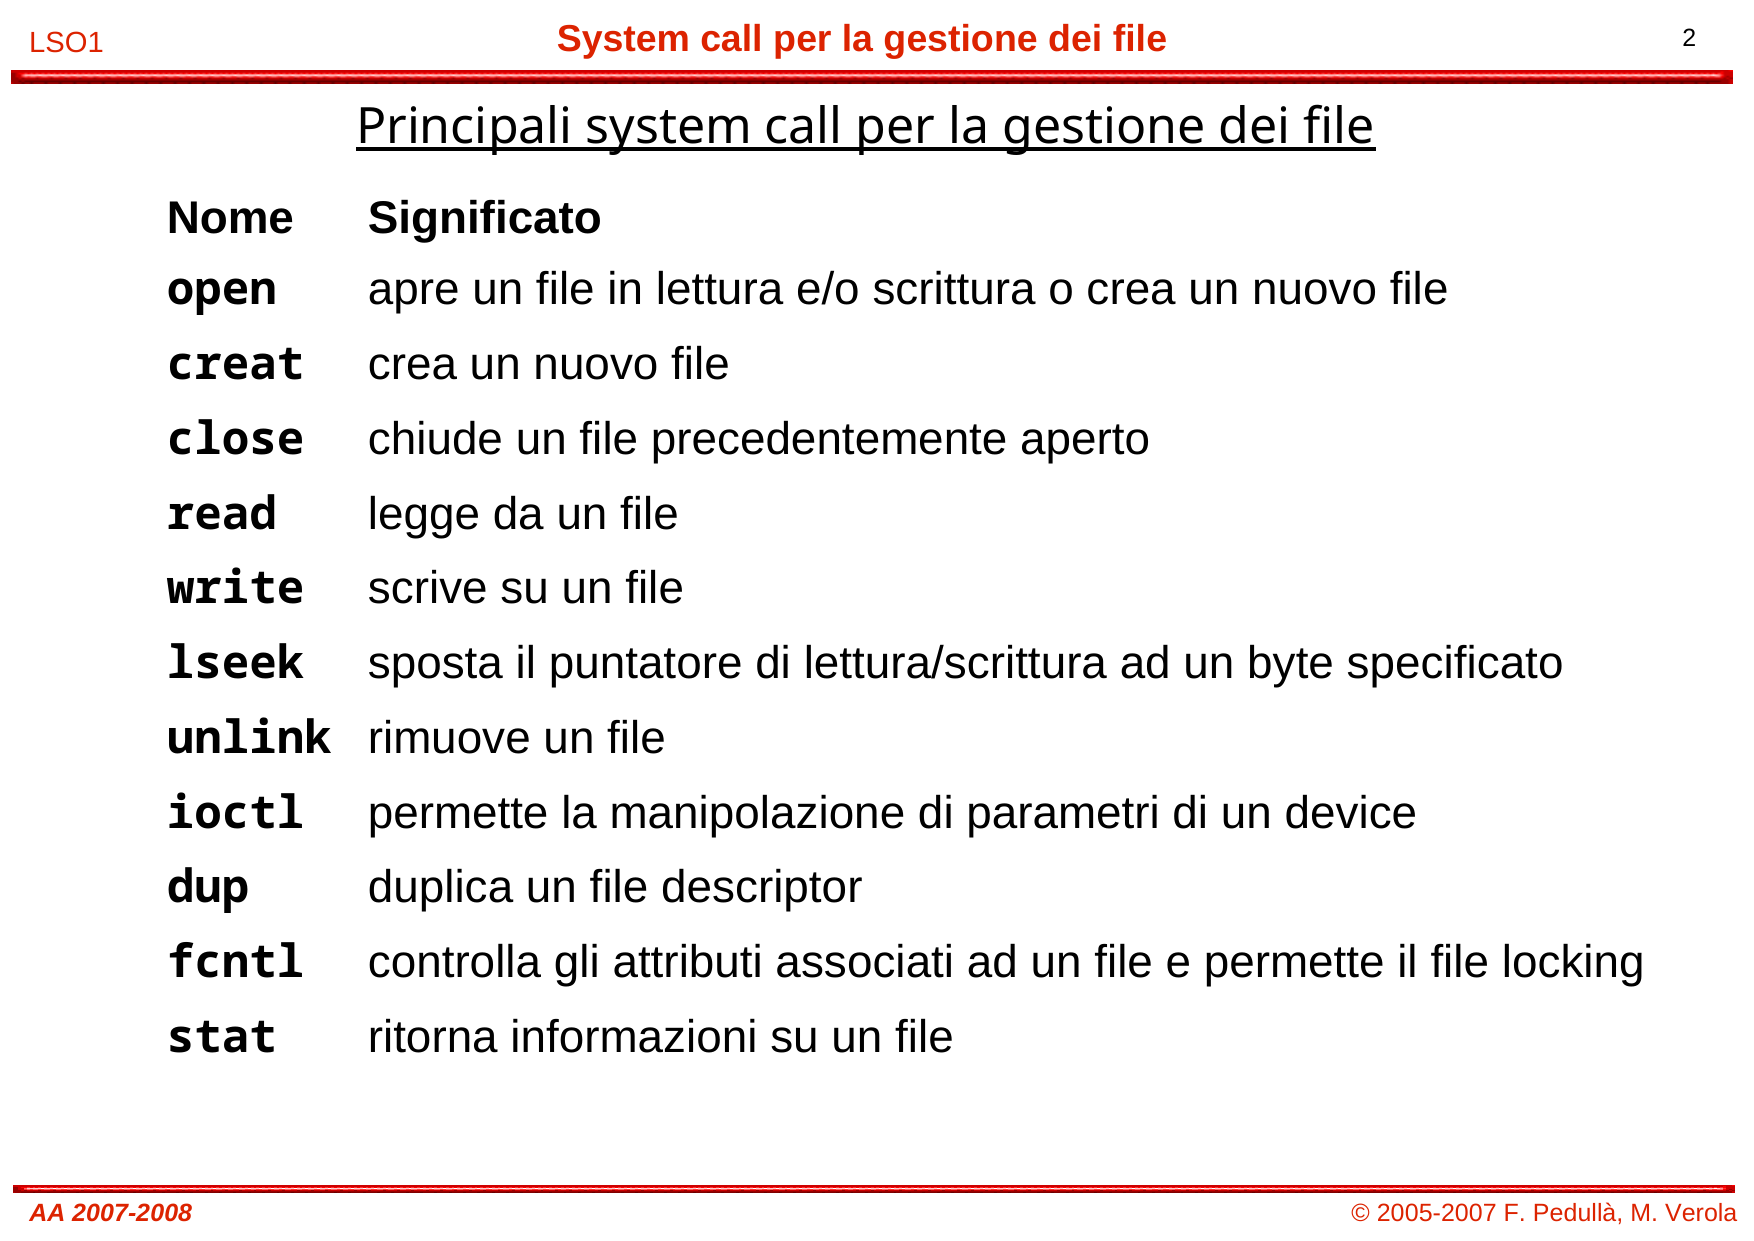

Principali system call per la gestione dei file
# Nome 	Significato
open		apre un file in lettura e/o scrittura o crea un nuovo file
creat	crea un nuovo file
close	chiude un file precedentemente aperto
read 		legge da un file
write 	scrive su un file
lseek 	sposta il puntatore di lettura/scrittura ad un byte specificato
unlink 	rimuove un file
ioctl 	permette la manipolazione di parametri di un device
dup	 	duplica un file descriptor
fcntl 	controlla gli attributi associati ad un file e permette il file locking
stat 		ritorna informazioni su un file